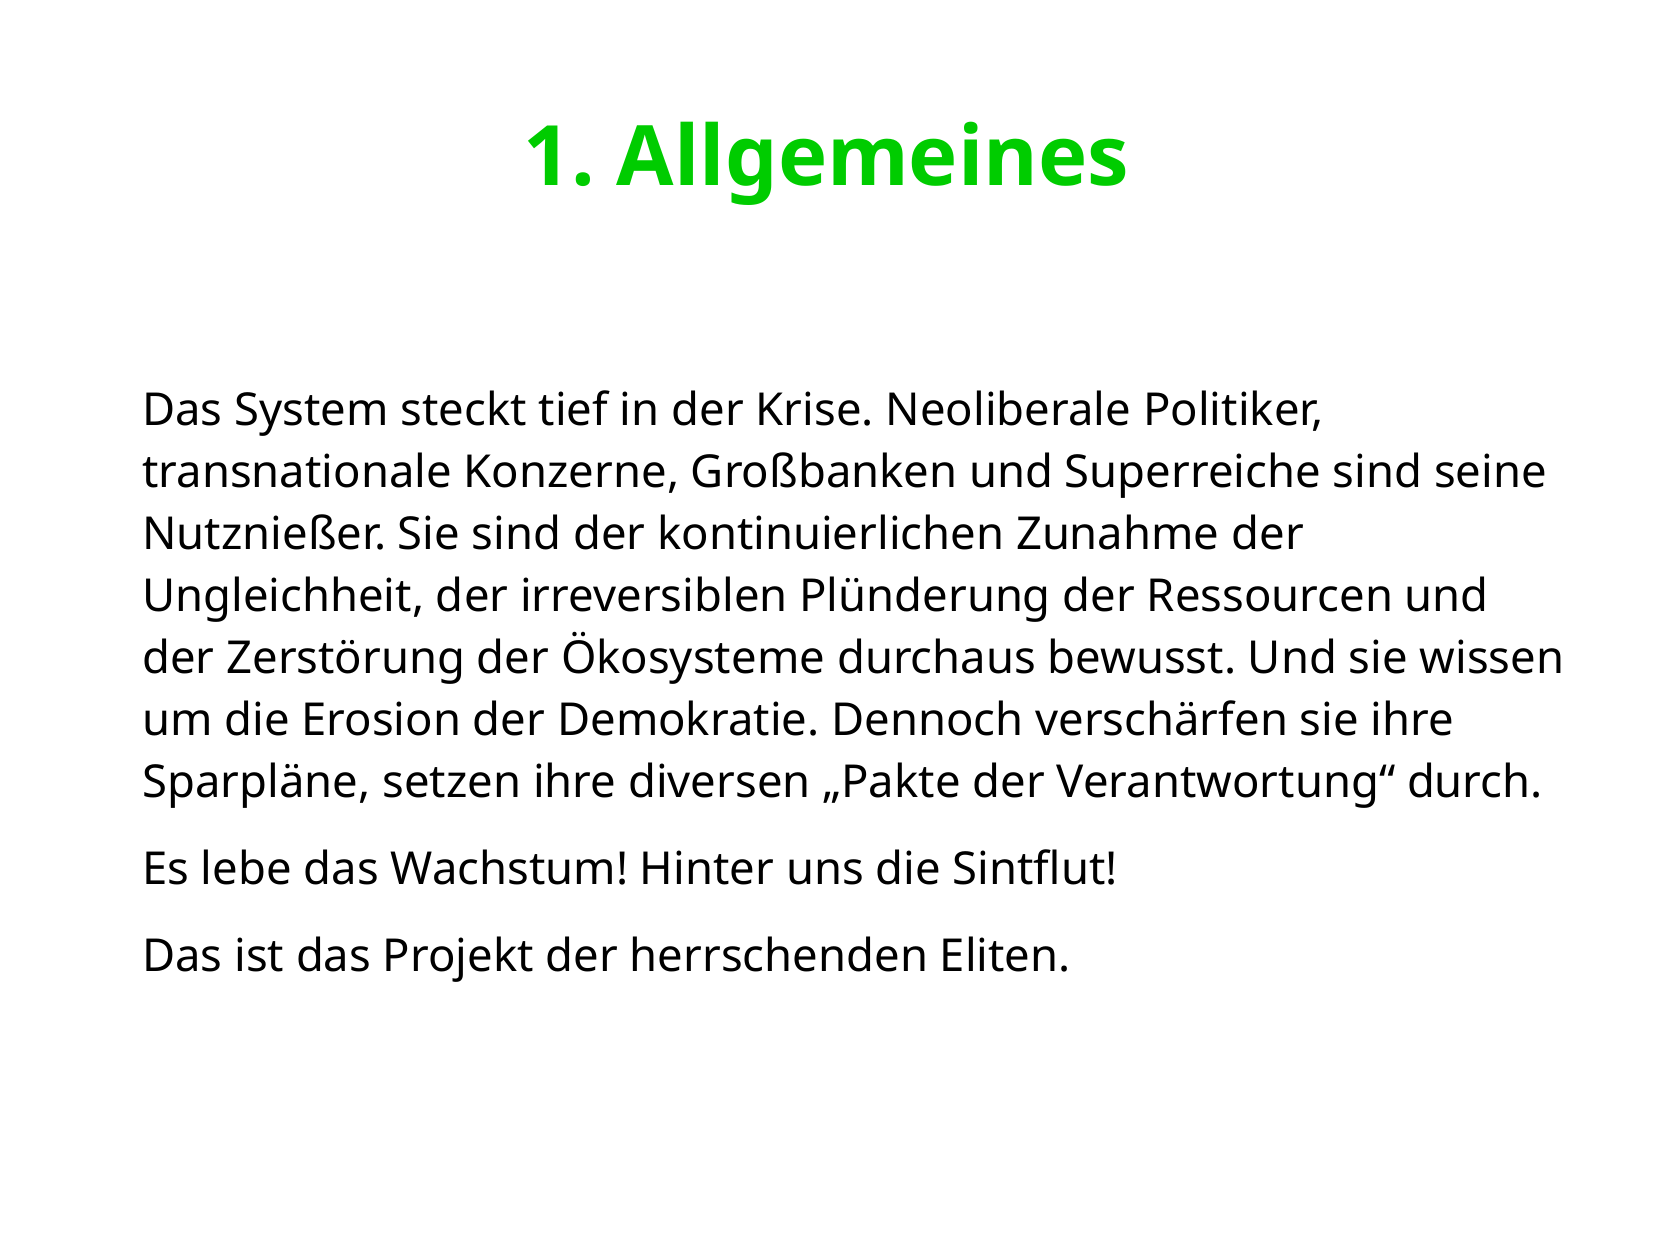

# 1. Allgemeines
Das System steckt tief in der Krise. Neoliberale Politiker, transnationale Konzerne, Großbanken und Superreiche sind seine Nutznießer. Sie sind der kontinuierlichen Zunahme der Ungleichheit, der irreversiblen Plünderung der Ressourcen und der Zerstörung der Ökosysteme durchaus bewusst. Und sie wissen um die Erosion der Demokratie. Dennoch verschärfen sie ihre Sparpläne, setzen ihre diversen „Pakte der Verantwortung“ durch.
Es lebe das Wachstum! Hinter uns die Sintflut!
Das ist das Projekt der herrschenden Eliten.